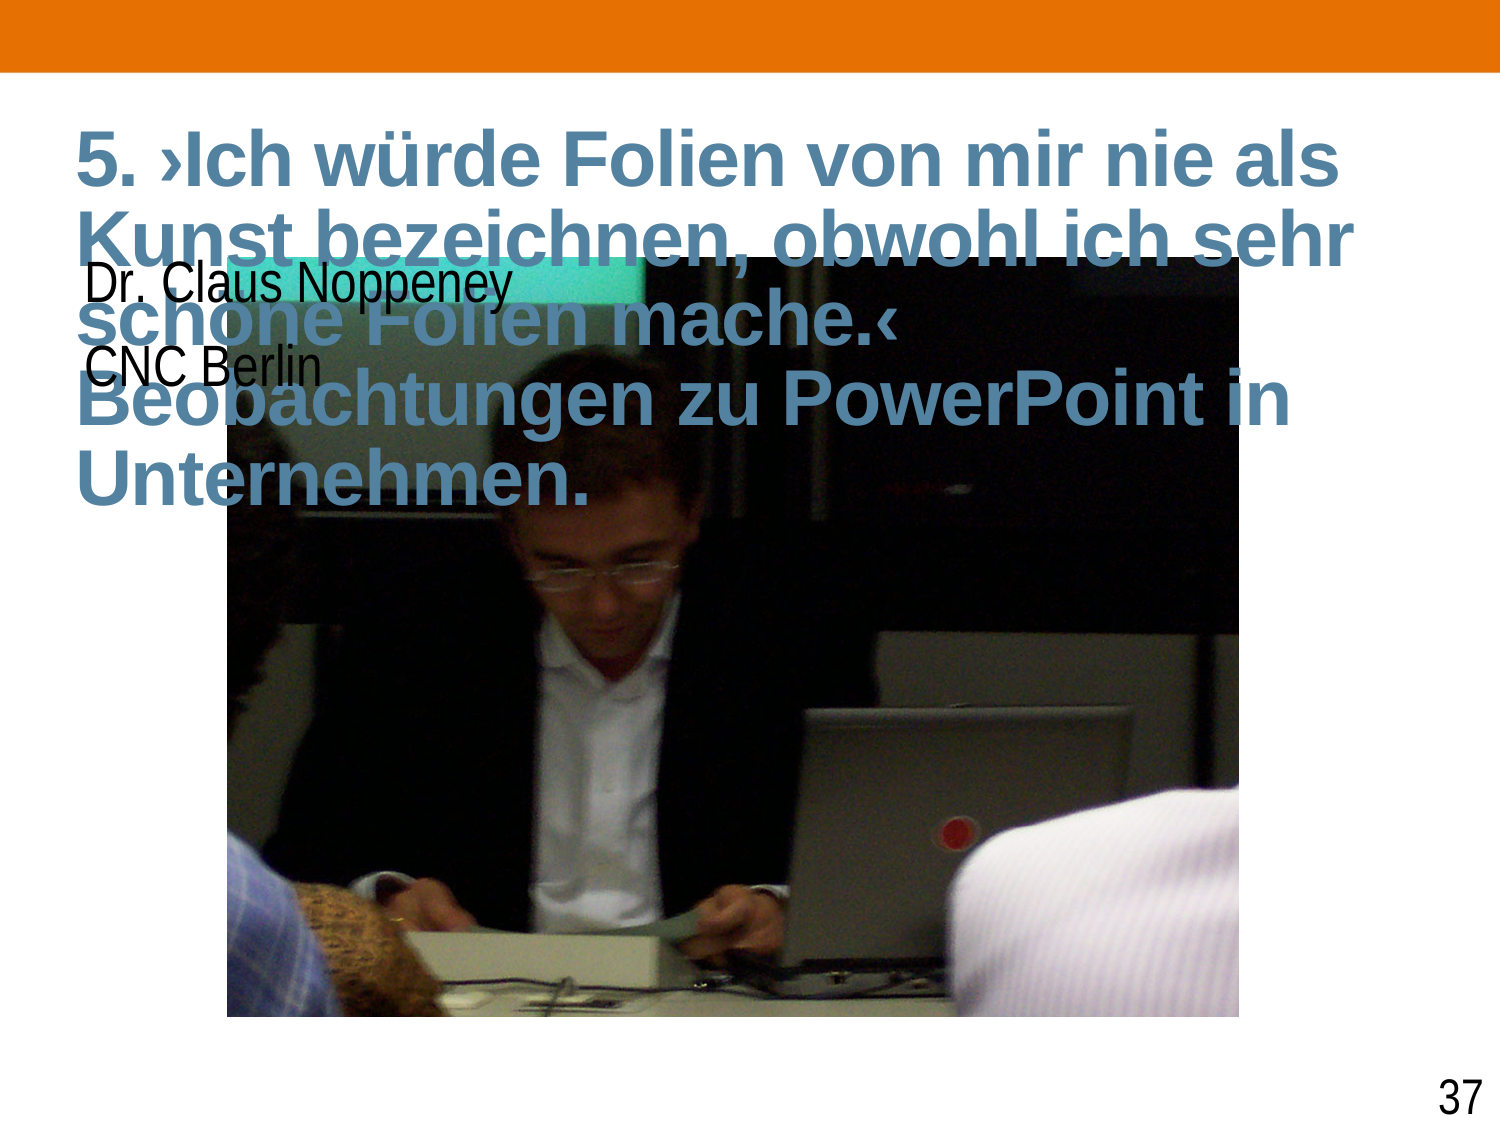

# 5. ›Ich würde Folien von mir nie als Kunst bezeichnen, obwohl ich sehr schöne Folien mache.‹ Beobachtungen zu PowerPoint in Unternehmen.
Dr. Claus Noppeney
CNC Berlin